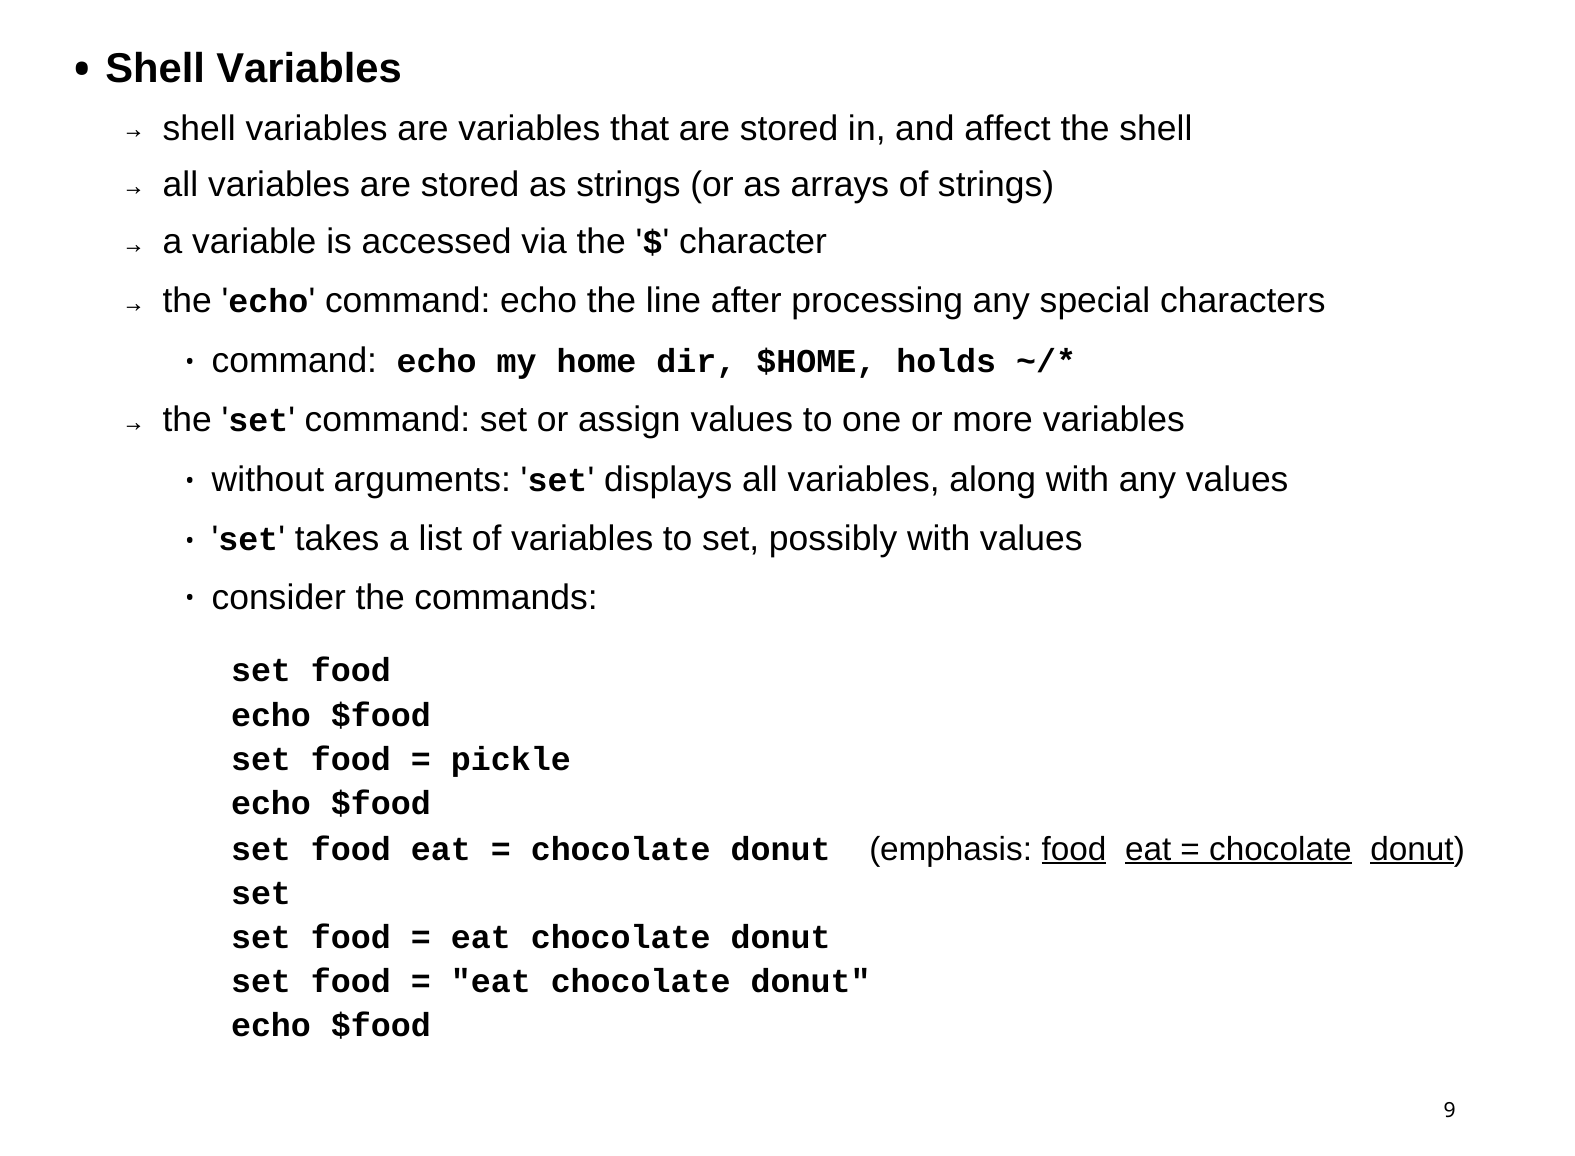

# Shell Variables
shell variables are variables that are stored in, and affect the shell
all variables are stored as strings (or as arrays of strings)
a variable is accessed via the '$' character
the 'echo' command: echo the line after processing any special characters
command: echo my home dir, $HOME, holds ~/*
the 'set' command: set or assign values to one or more variables
without arguments: 'set' displays all variables, along with any values
'set' takes a list of variables to set, possibly with values
consider the commands:
set food
echo $food
set food = pickle
echo $food
set food eat = chocolate donut (emphasis: food eat = chocolate donut)
set
set food = eat chocolate donut
set food = "eat chocolate donut"
echo $food